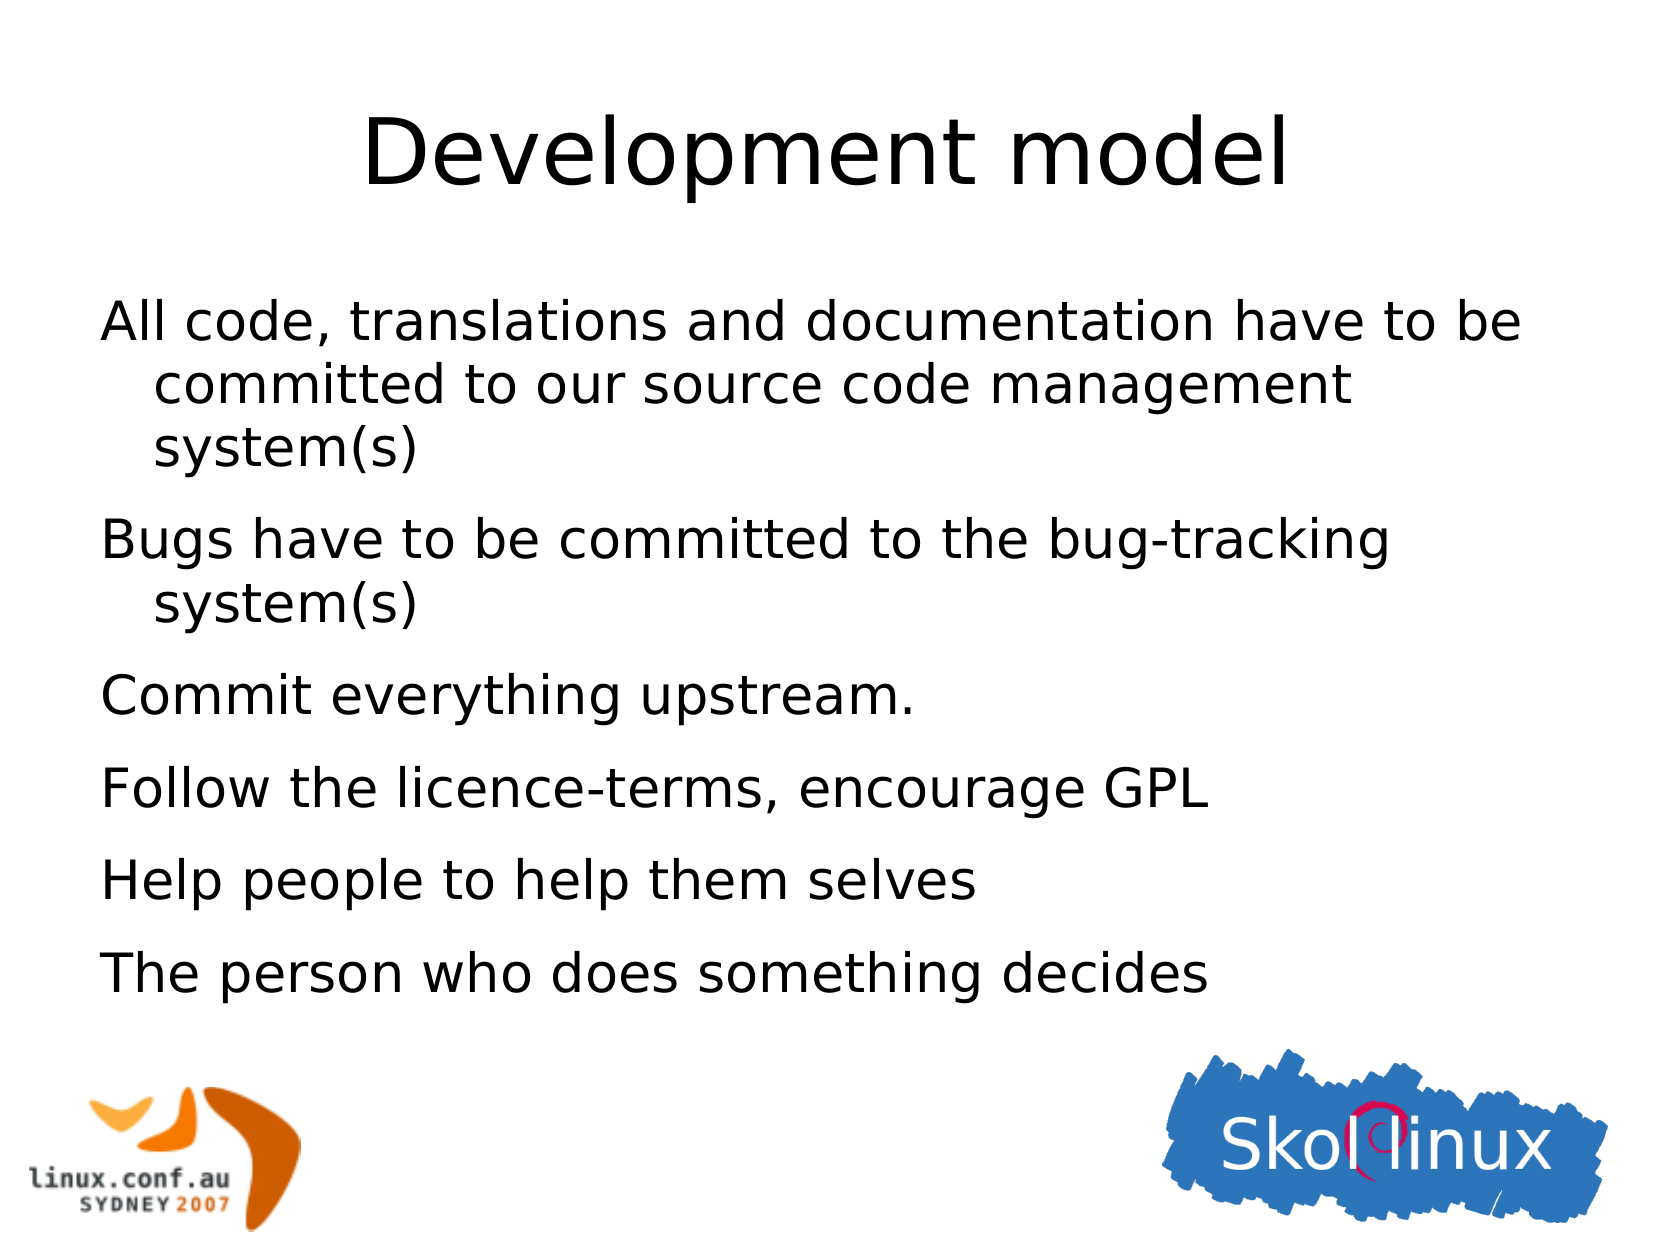

# Development model
All code, translations and documentation have to be committed to our source code management system(s)
Bugs have to be committed to the bug-tracking system(s)
Commit everything upstream.
Follow the licence-terms, encourage GPL
Help people to help them selves
The person who does something decides